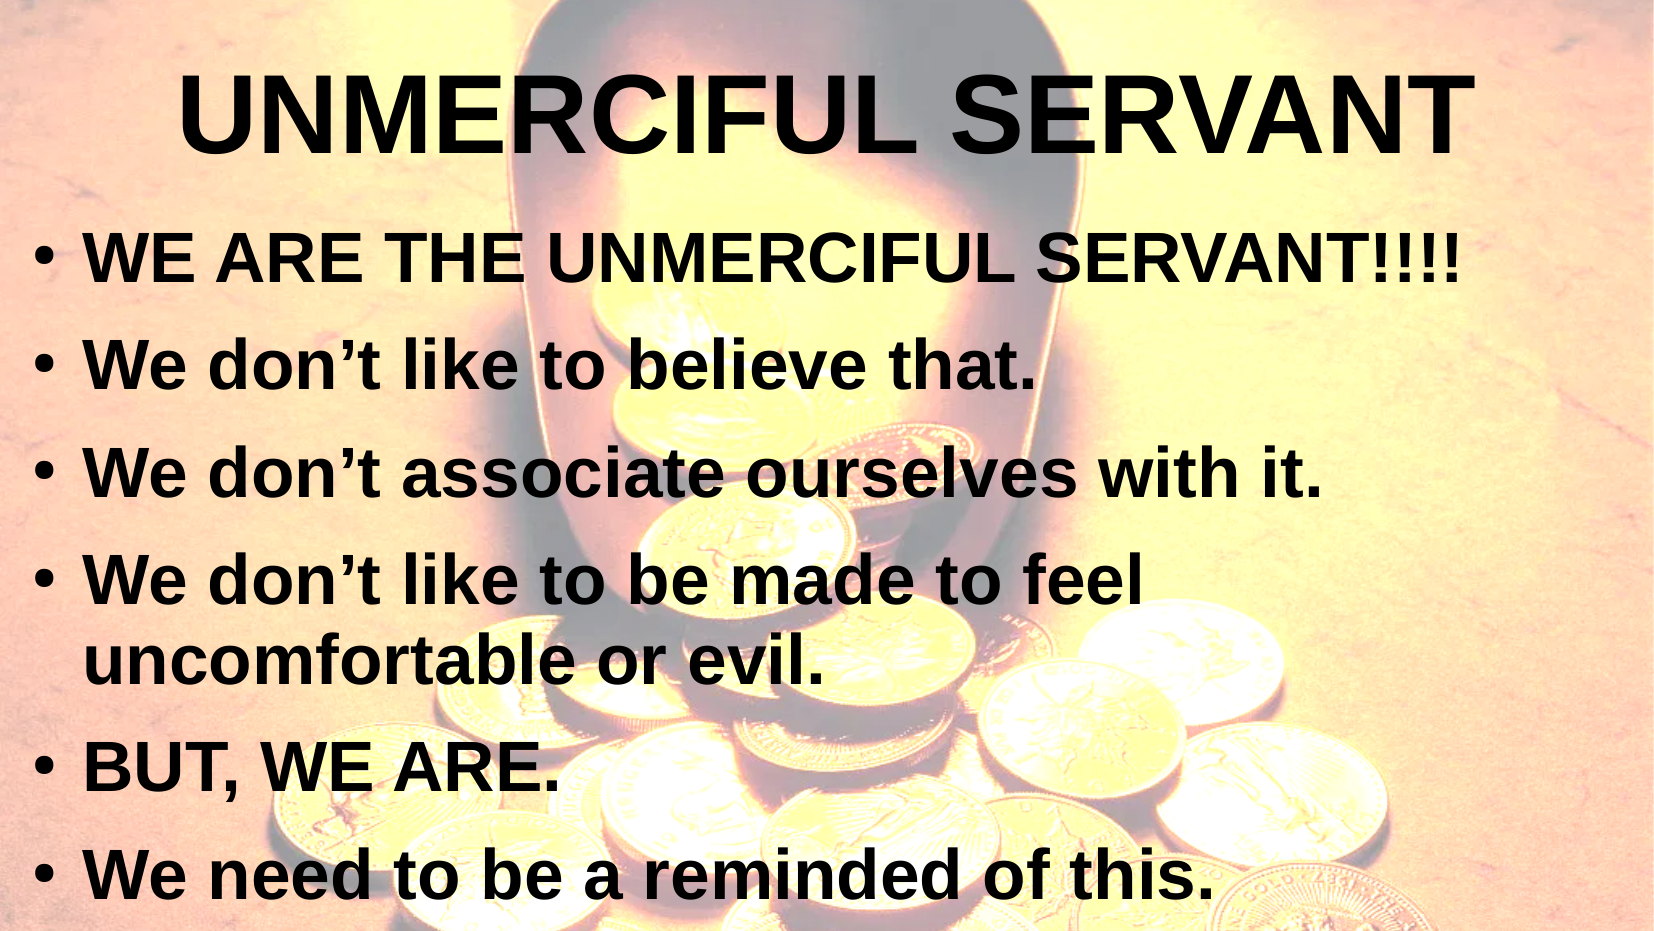

# UNMERCIFUL SERVANT
WE ARE THE UNMERCIFUL SERVANT!!!!
We don’t like to believe that.
We don’t associate ourselves with it.
We don’t like to be made to feel uncomfortable or evil.
BUT, WE ARE.
We need to be a reminded of this.